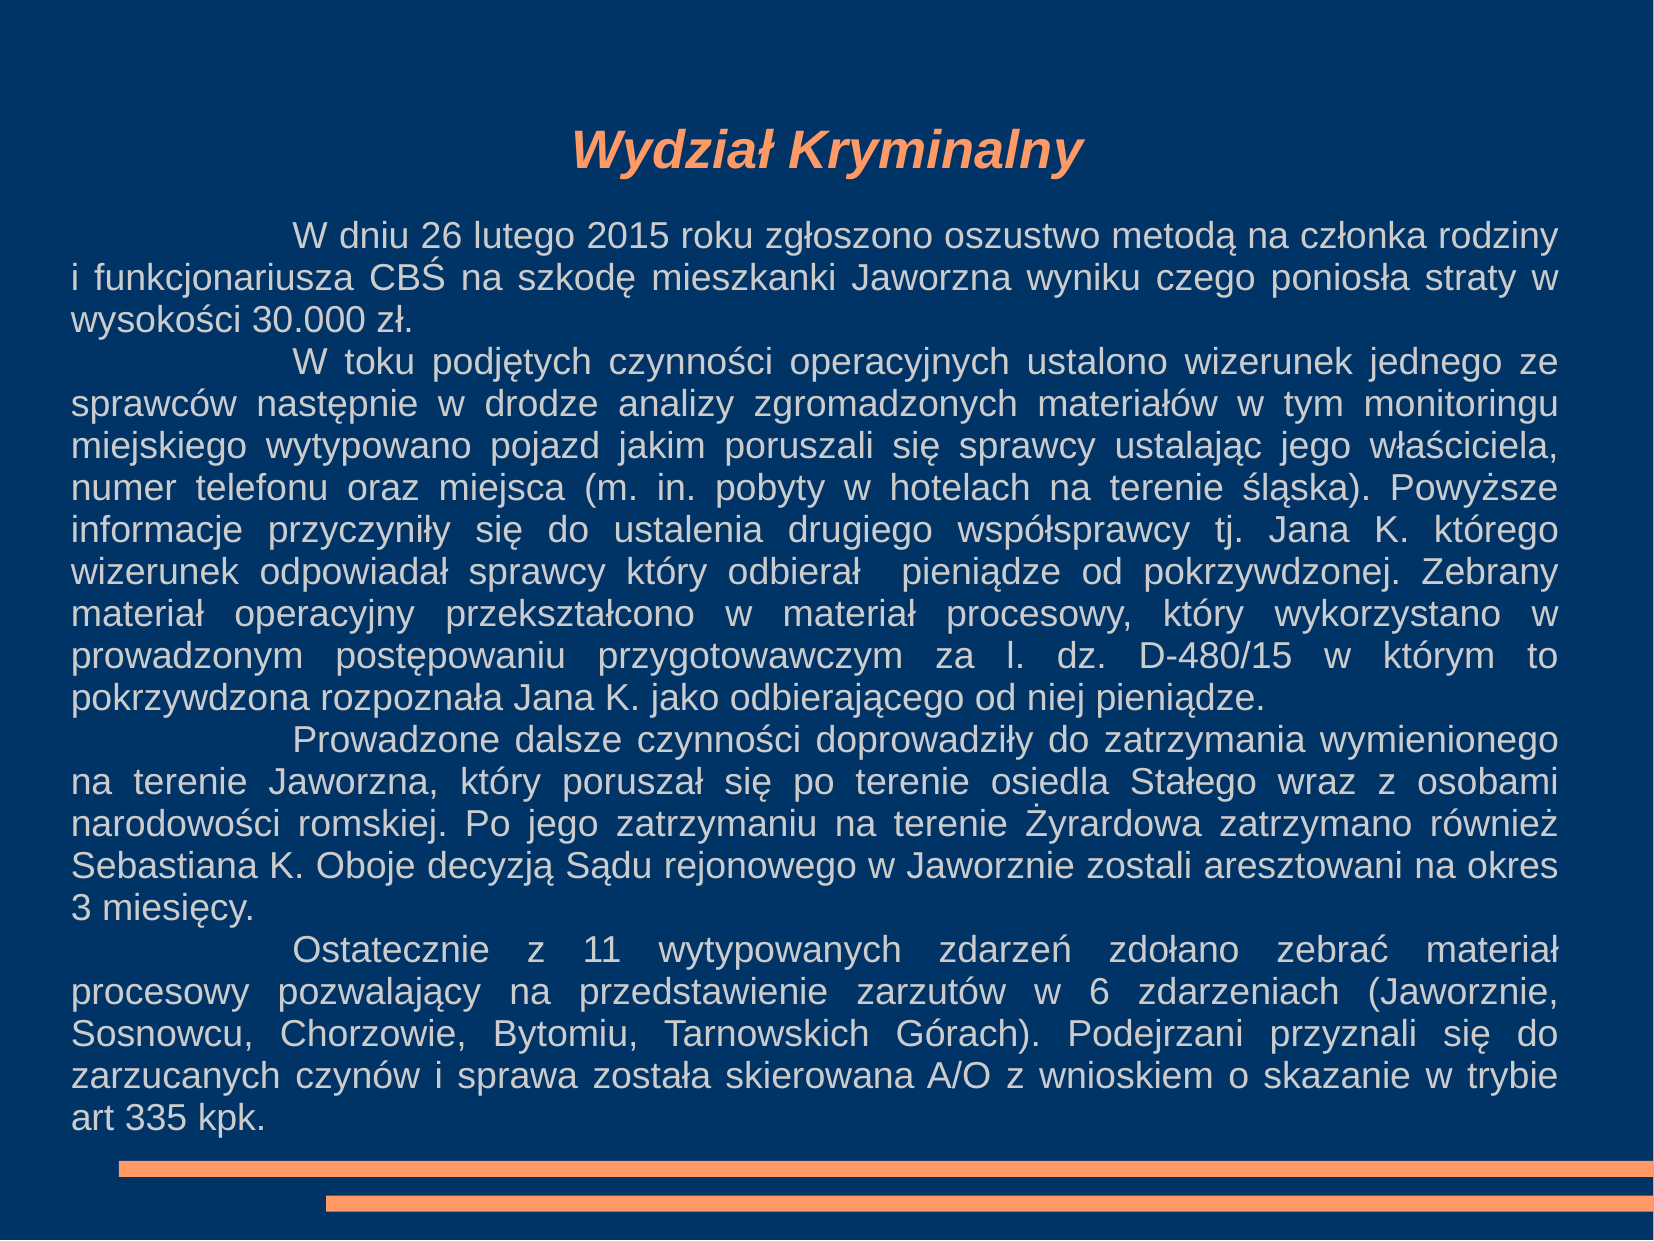

# Wydział Kryminalny
			W dniu 26 lutego 2015 roku zgłoszono oszustwo metodą na członka rodziny i funkcjonariusza CBŚ na szkodę mieszkanki Jaworzna wyniku czego poniosła straty w wysokości 30.000 zł.
			W toku podjętych czynności operacyjnych ustalono wizerunek jednego ze sprawców następnie w drodze analizy zgromadzonych materiałów w tym monitoringu miejskiego wytypowano pojazd jakim poruszali się sprawcy ustalając jego właściciela, numer telefonu oraz miejsca (m. in. pobyty w hotelach na terenie śląska). Powyższe informacje przyczyniły się do ustalenia drugiego współsprawcy tj. Jana K. którego wizerunek odpowiadał sprawcy który odbierał pieniądze od pokrzywdzonej. Zebrany materiał operacyjny przekształcono w materiał procesowy, który wykorzystano w prowadzonym postępowaniu przygotowawczym za l. dz. D-480/15 w którym to pokrzywdzona rozpoznała Jana K. jako odbierającego od niej pieniądze.
			Prowadzone dalsze czynności doprowadziły do zatrzymania wymienionego na terenie Jaworzna, który poruszał się po terenie osiedla Stałego wraz z osobami narodowości romskiej. Po jego zatrzymaniu na terenie Żyrardowa zatrzymano również Sebastiana K. Oboje decyzją Sądu rejonowego w Jaworznie zostali aresztowani na okres 3 miesięcy.
			Ostatecznie z 11 wytypowanych zdarzeń zdołano zebrać materiał procesowy pozwalający na przedstawienie zarzutów w 6 zdarzeniach (Jaworznie, Sosnowcu, Chorzowie, Bytomiu, Tarnowskich Górach). Podejrzani przyznali się do zarzucanych czynów i sprawa została skierowana A/O z wnioskiem o skazanie w trybie art 335 kpk.